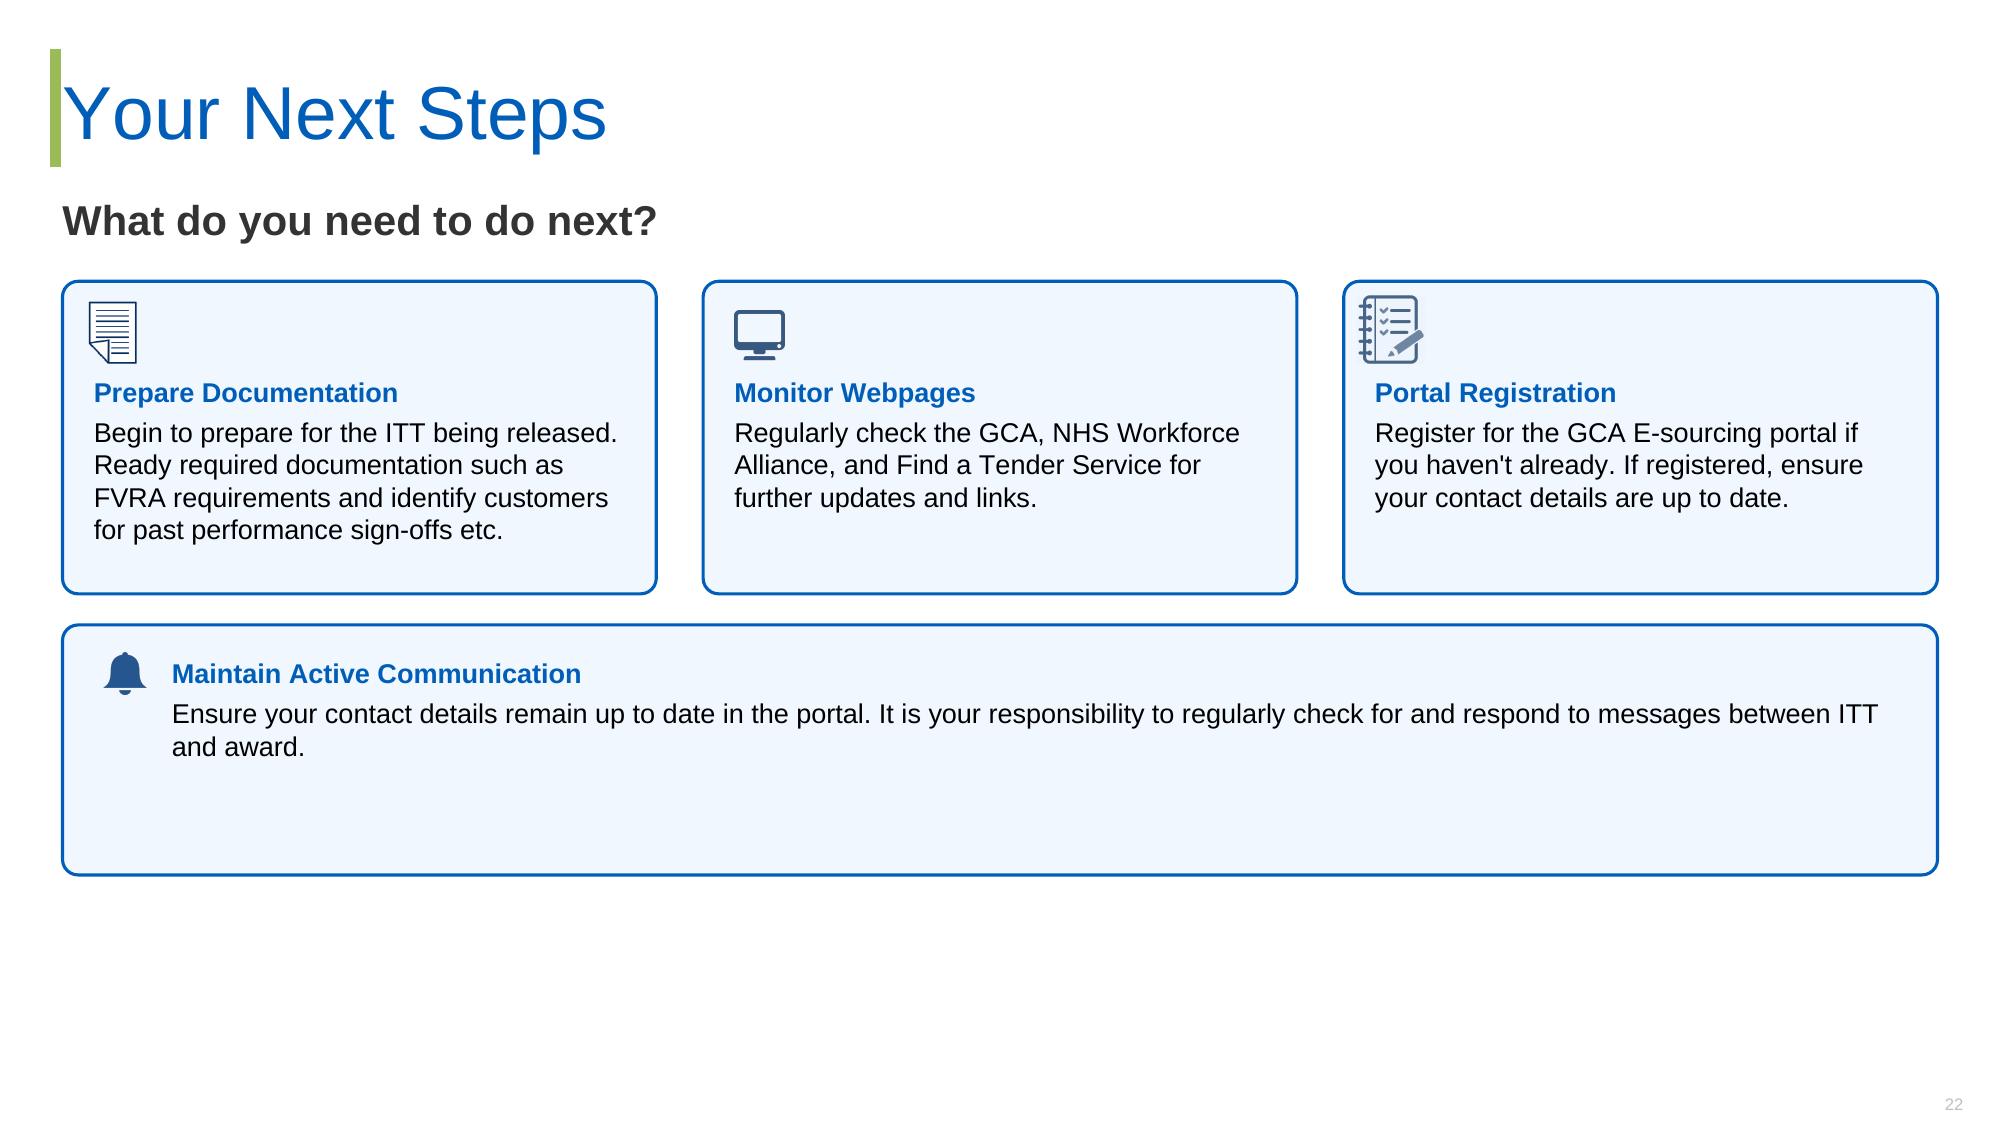

# Your Next Steps
What do you need to do next?
Prepare Documentation
Begin to prepare for the ITT being released. Ready required documentation such as FVRA requirements and identify customers for past performance sign-offs etc.
Monitor Webpages
Regularly check the GCA, NHS Workforce Alliance, and Find a Tender Service for further updates and links.
Portal Registration
Register for the GCA E-sourcing portal if you haven't already. If registered, ensure your contact details are up to date.
Maintain Active Communication
Ensure your contact details remain up to date in the portal. It is your responsibility to regularly check for and respond to messages between ITT and award.